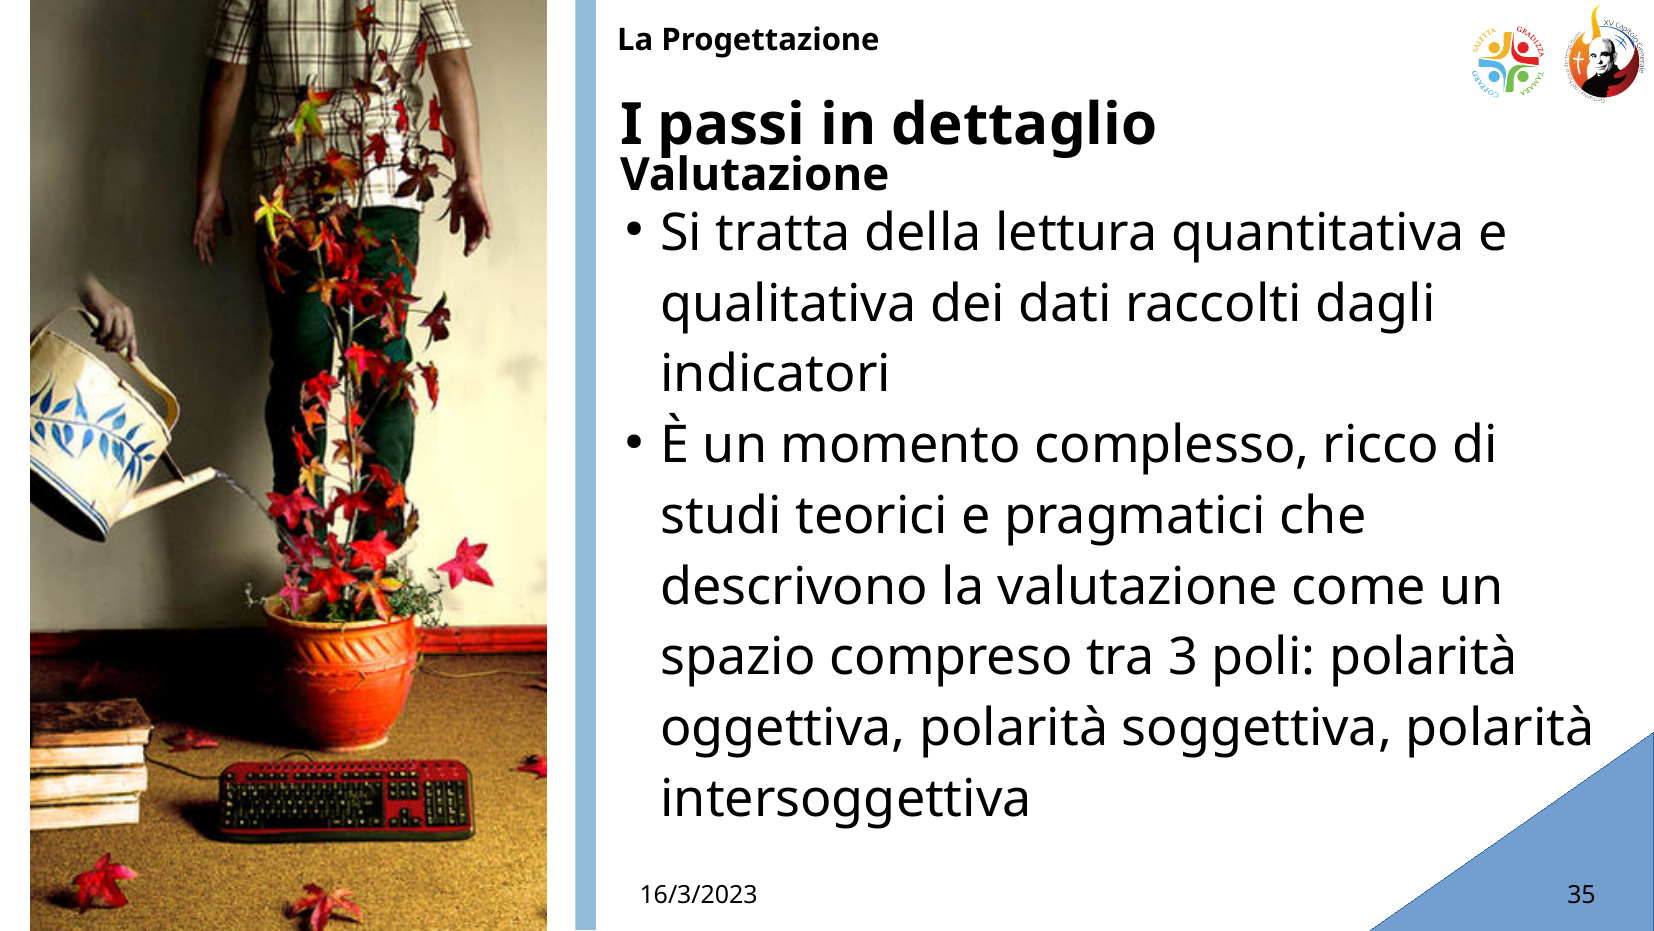

La Progettazione
I passi in dettaglio
Valutazione
# Si tratta della lettura quantitativa e qualitativa dei dati raccolti dagli indicatori
È un momento complesso, ricco di studi teorici e pragmatici che descrivono la valutazione come un spazio compreso tra 3 poli: polarità oggettiva, polarità soggettiva, polarità intersoggettiva